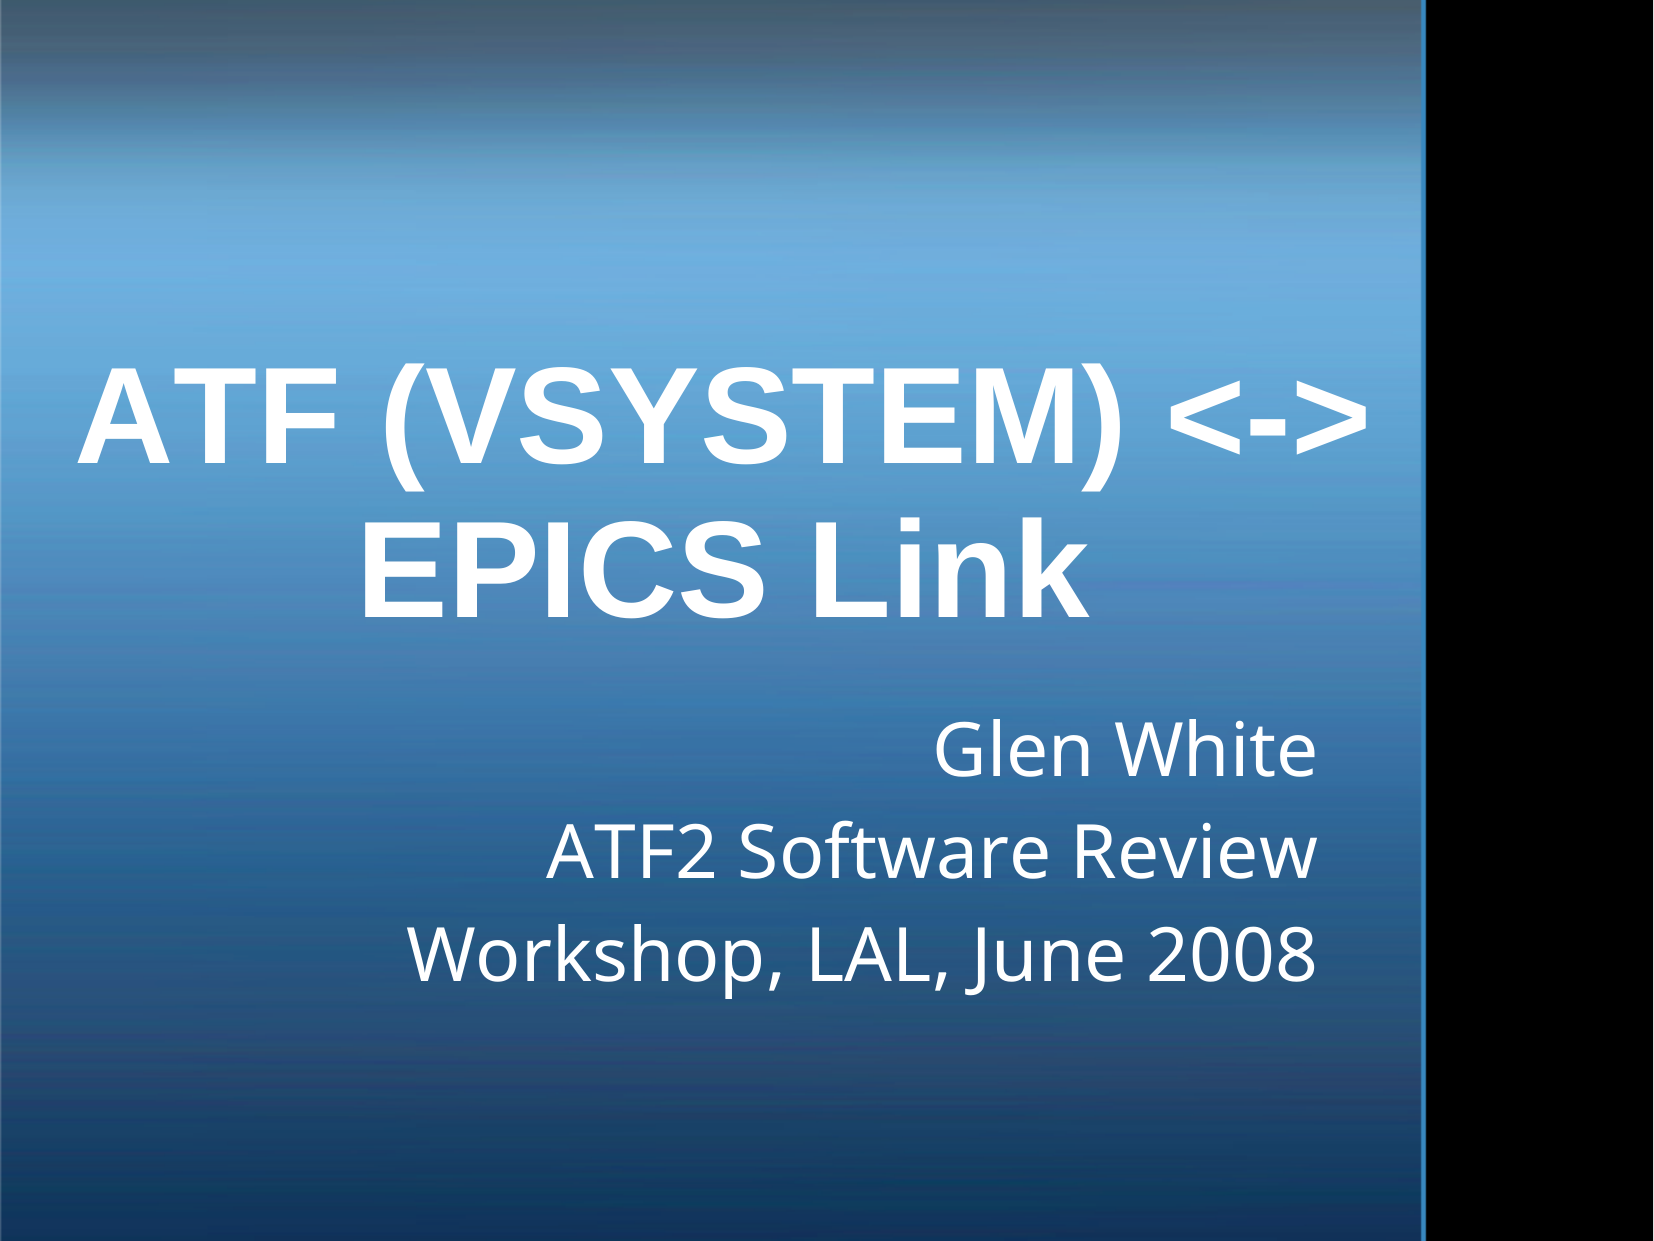

# ATF (VSYSTEM) <-> EPICS Link
Glen White
ATF2 Software Review Workshop, LAL, June 2008